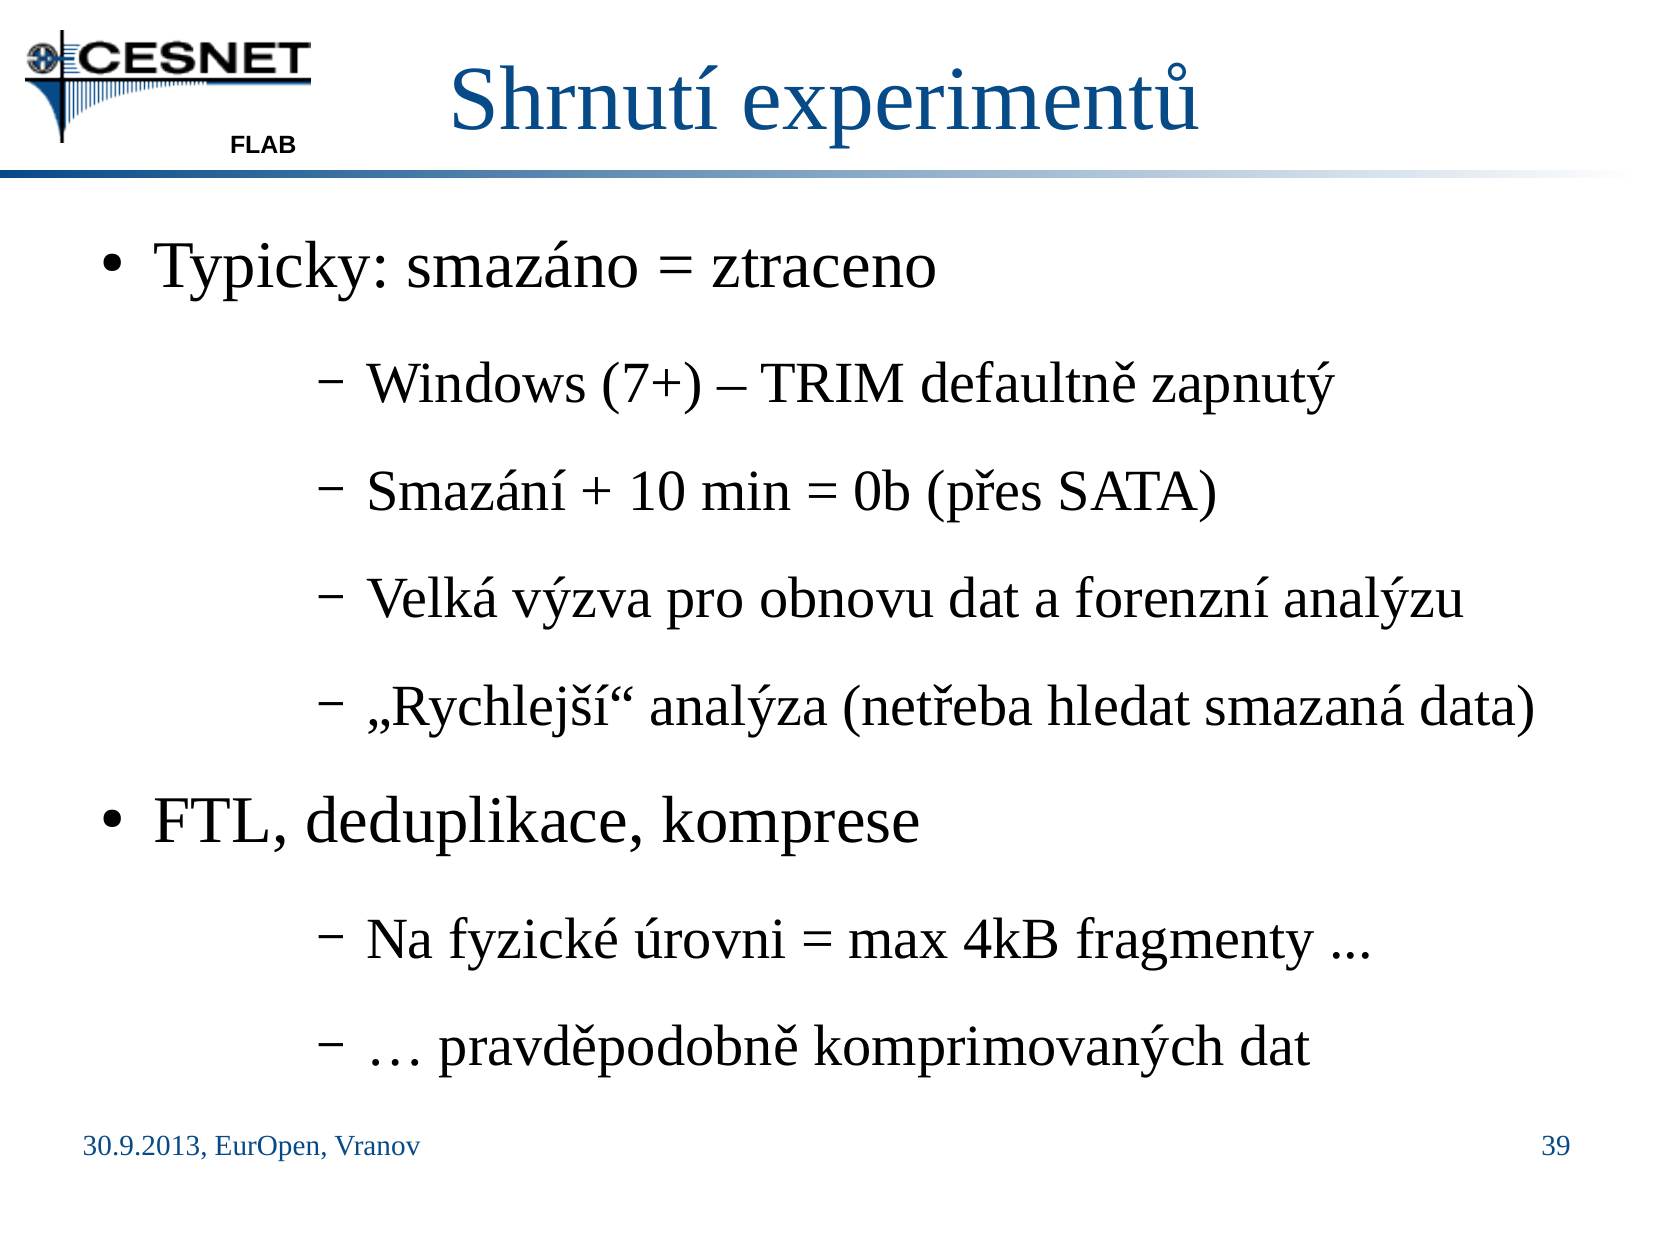

# Shrnutí experimentů
Typicky: smazáno = ztraceno
Windows (7+) – TRIM defaultně zapnutý
Smazání + 10 min = 0b (přes SATA)
Velká výzva pro obnovu dat a forenzní analýzu
„Rychlejší“ analýza (netřeba hledat smazaná data)
FTL, deduplikace, komprese
Na fyzické úrovni = max 4kB fragmenty ...
… pravděpodobně komprimovaných dat
30.9.2013, EurOpen, Vranov
39